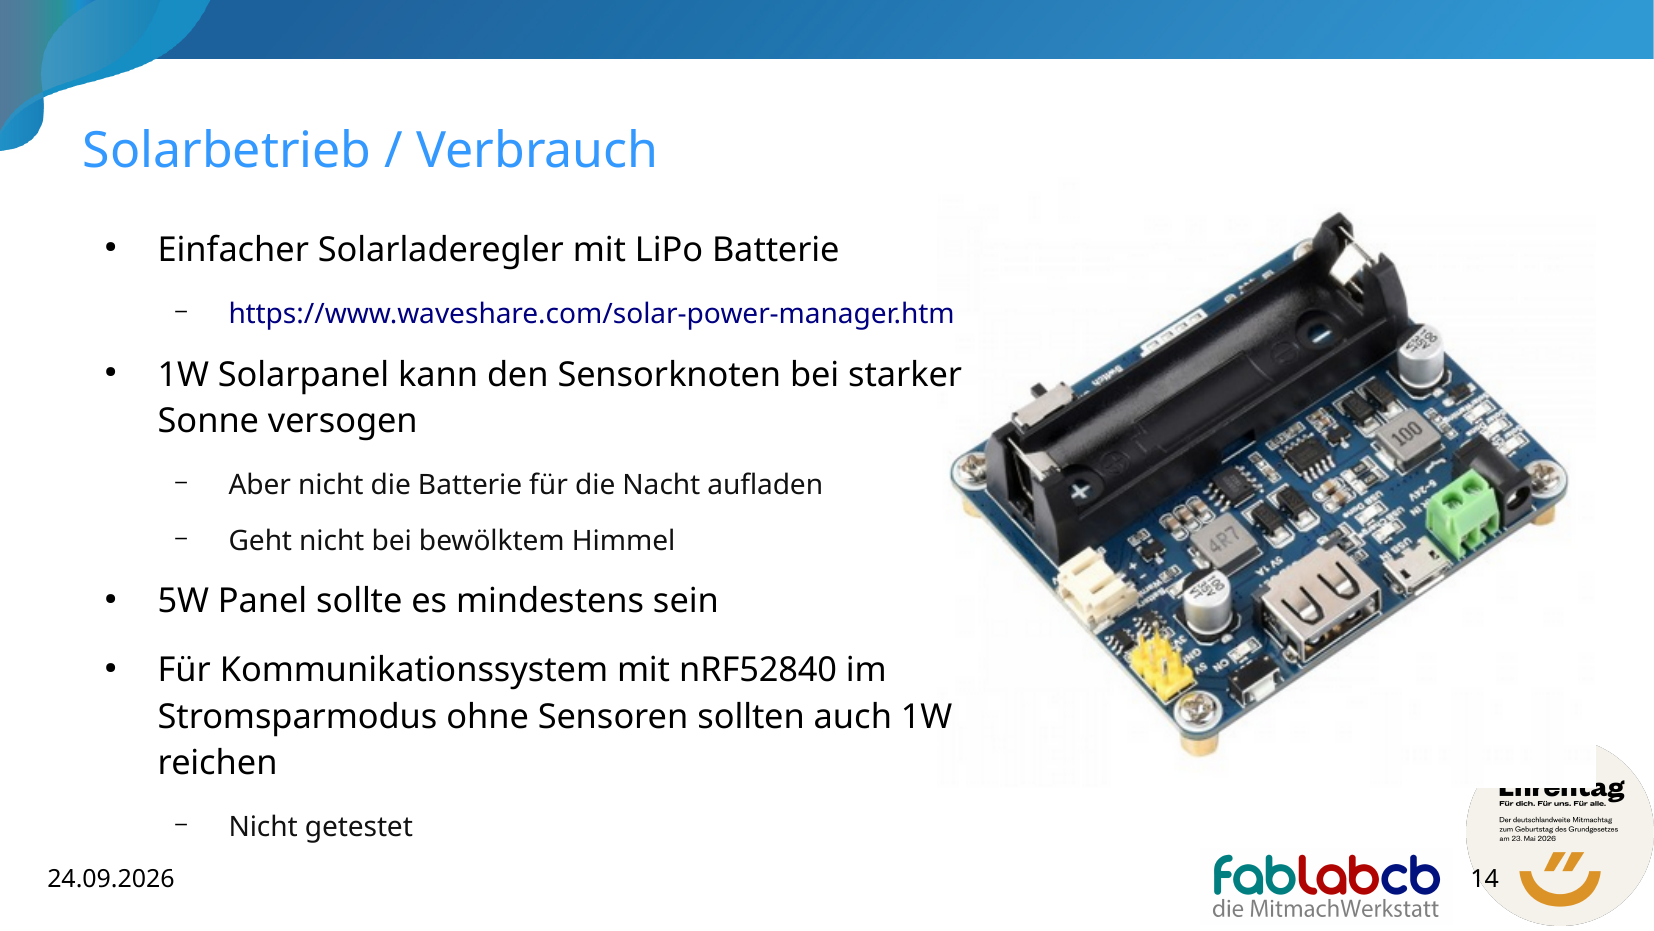

# Solarbetrieb / Verbrauch
Einfacher Solarladeregler mit LiPo Batterie
https://www.waveshare.com/solar-power-manager.htm
1W Solarpanel kann den Sensorknoten bei starker Sonne versogen
Aber nicht die Batterie für die Nacht aufladen
Geht nicht bei bewölktem Himmel
5W Panel sollte es mindestens sein
Für Kommunikationssystem mit nRF52840 im Stromsparmodus ohne Sensoren sollten auch 1W reichen
Nicht getestet
14